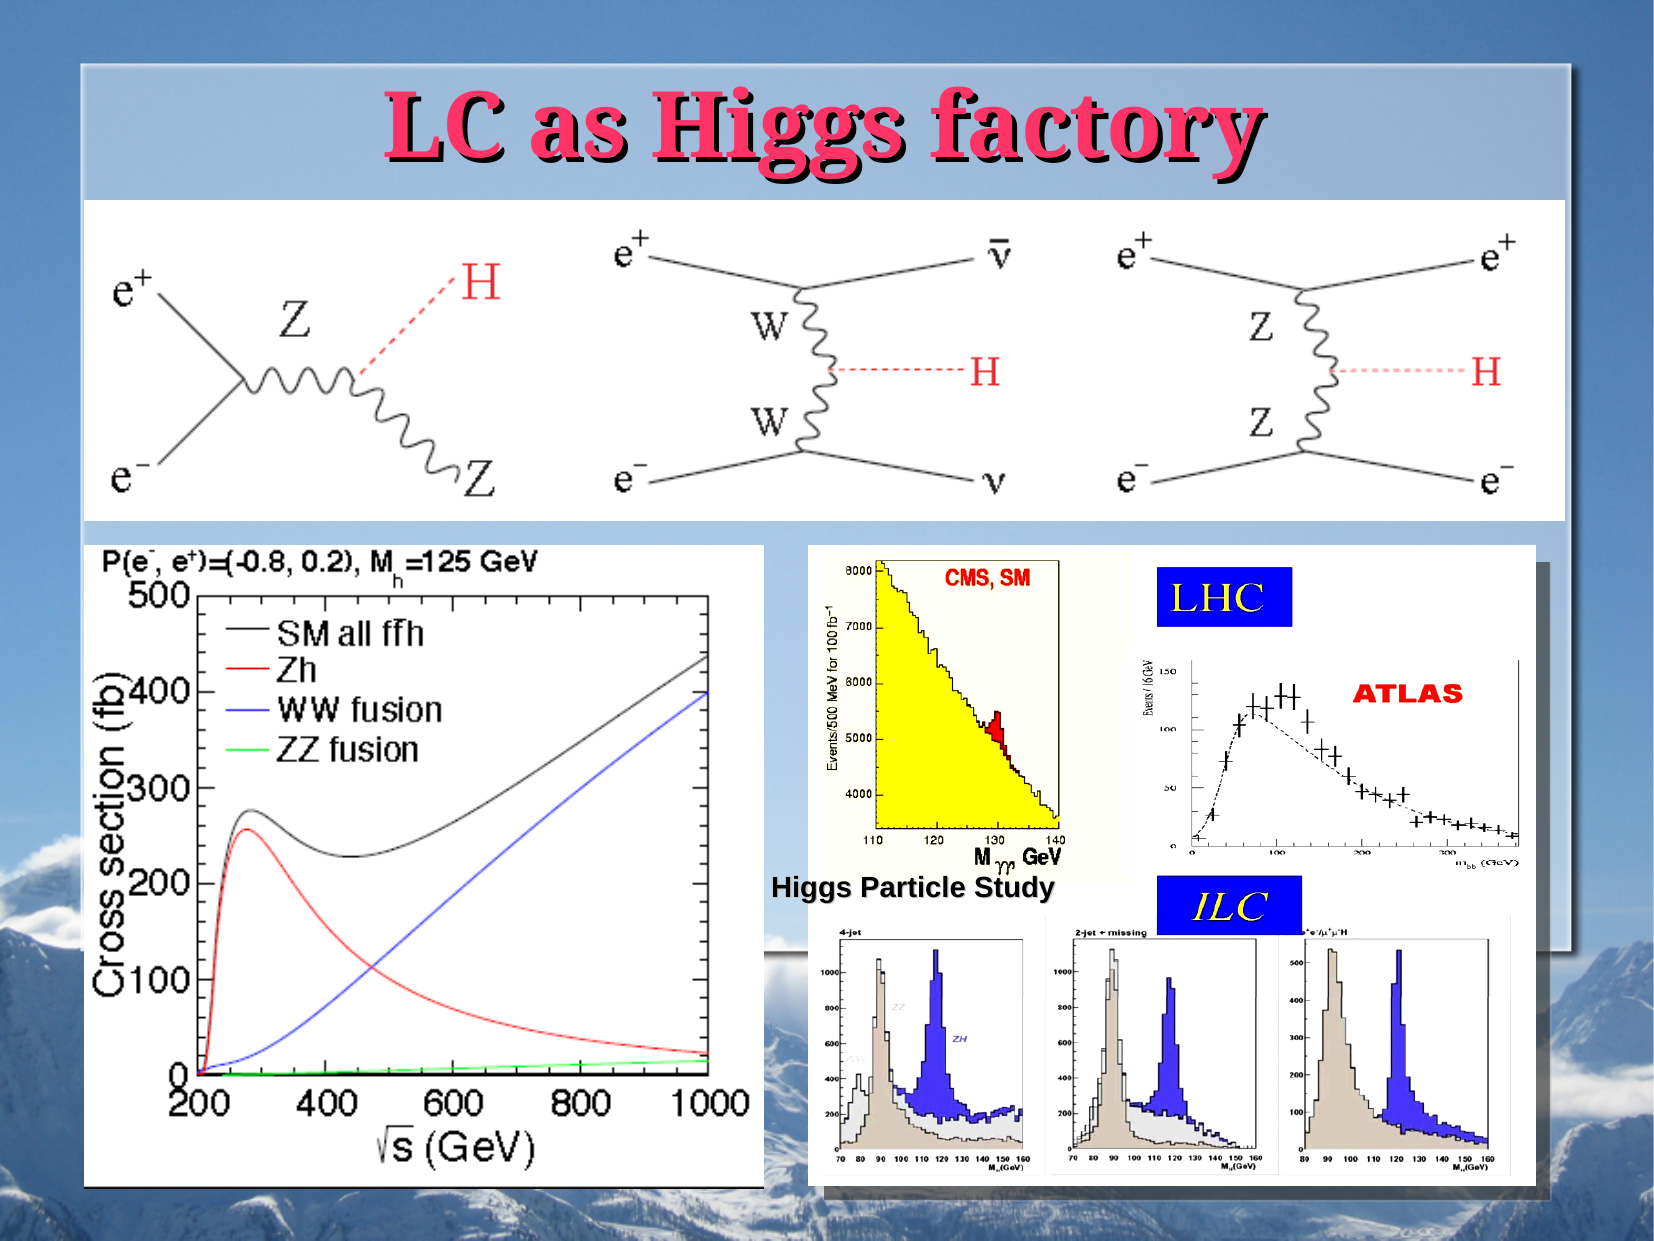

# LC as Higgs factory
Higgs Particle Study